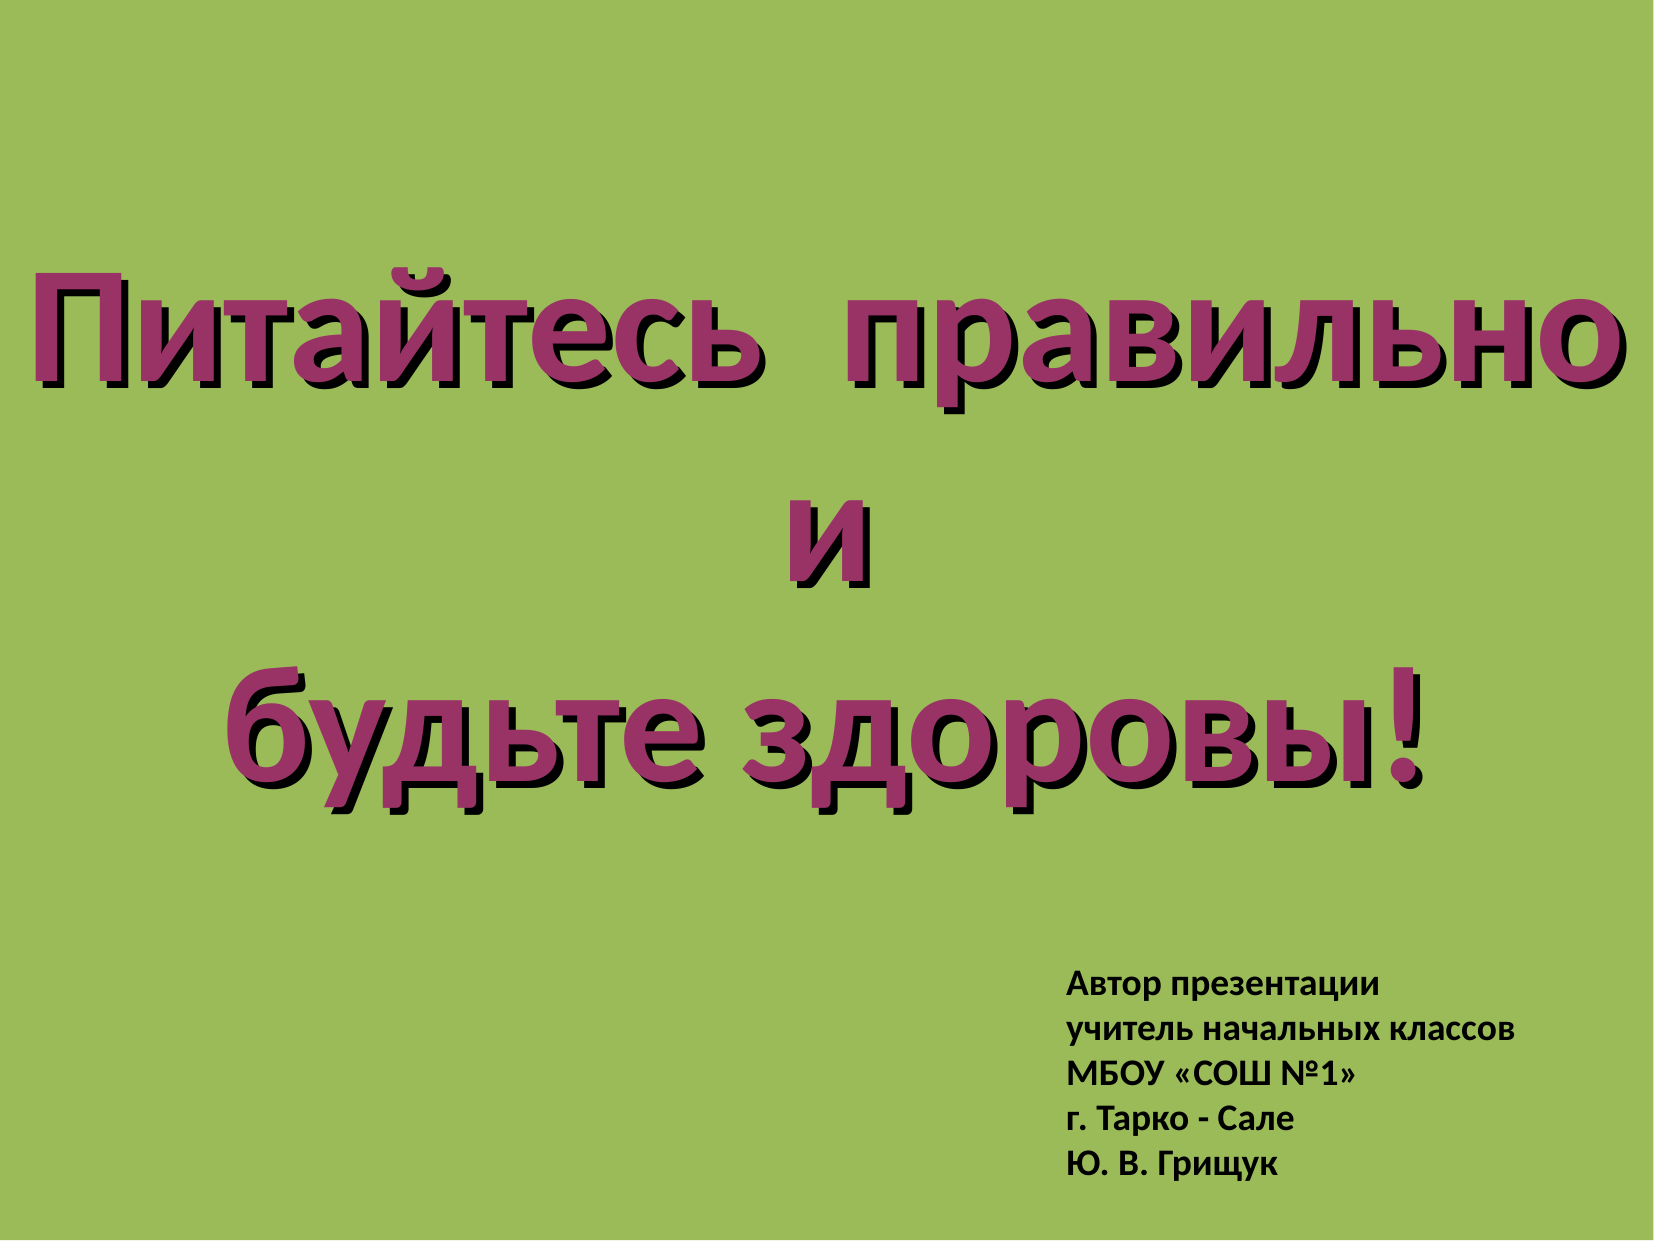

# Питайтесь правильно и будьте здоровы!
Автор презентации
учитель начальных классов
МБОУ «СОШ №1»
г. Тарко - Сале
Ю. В. Грищук